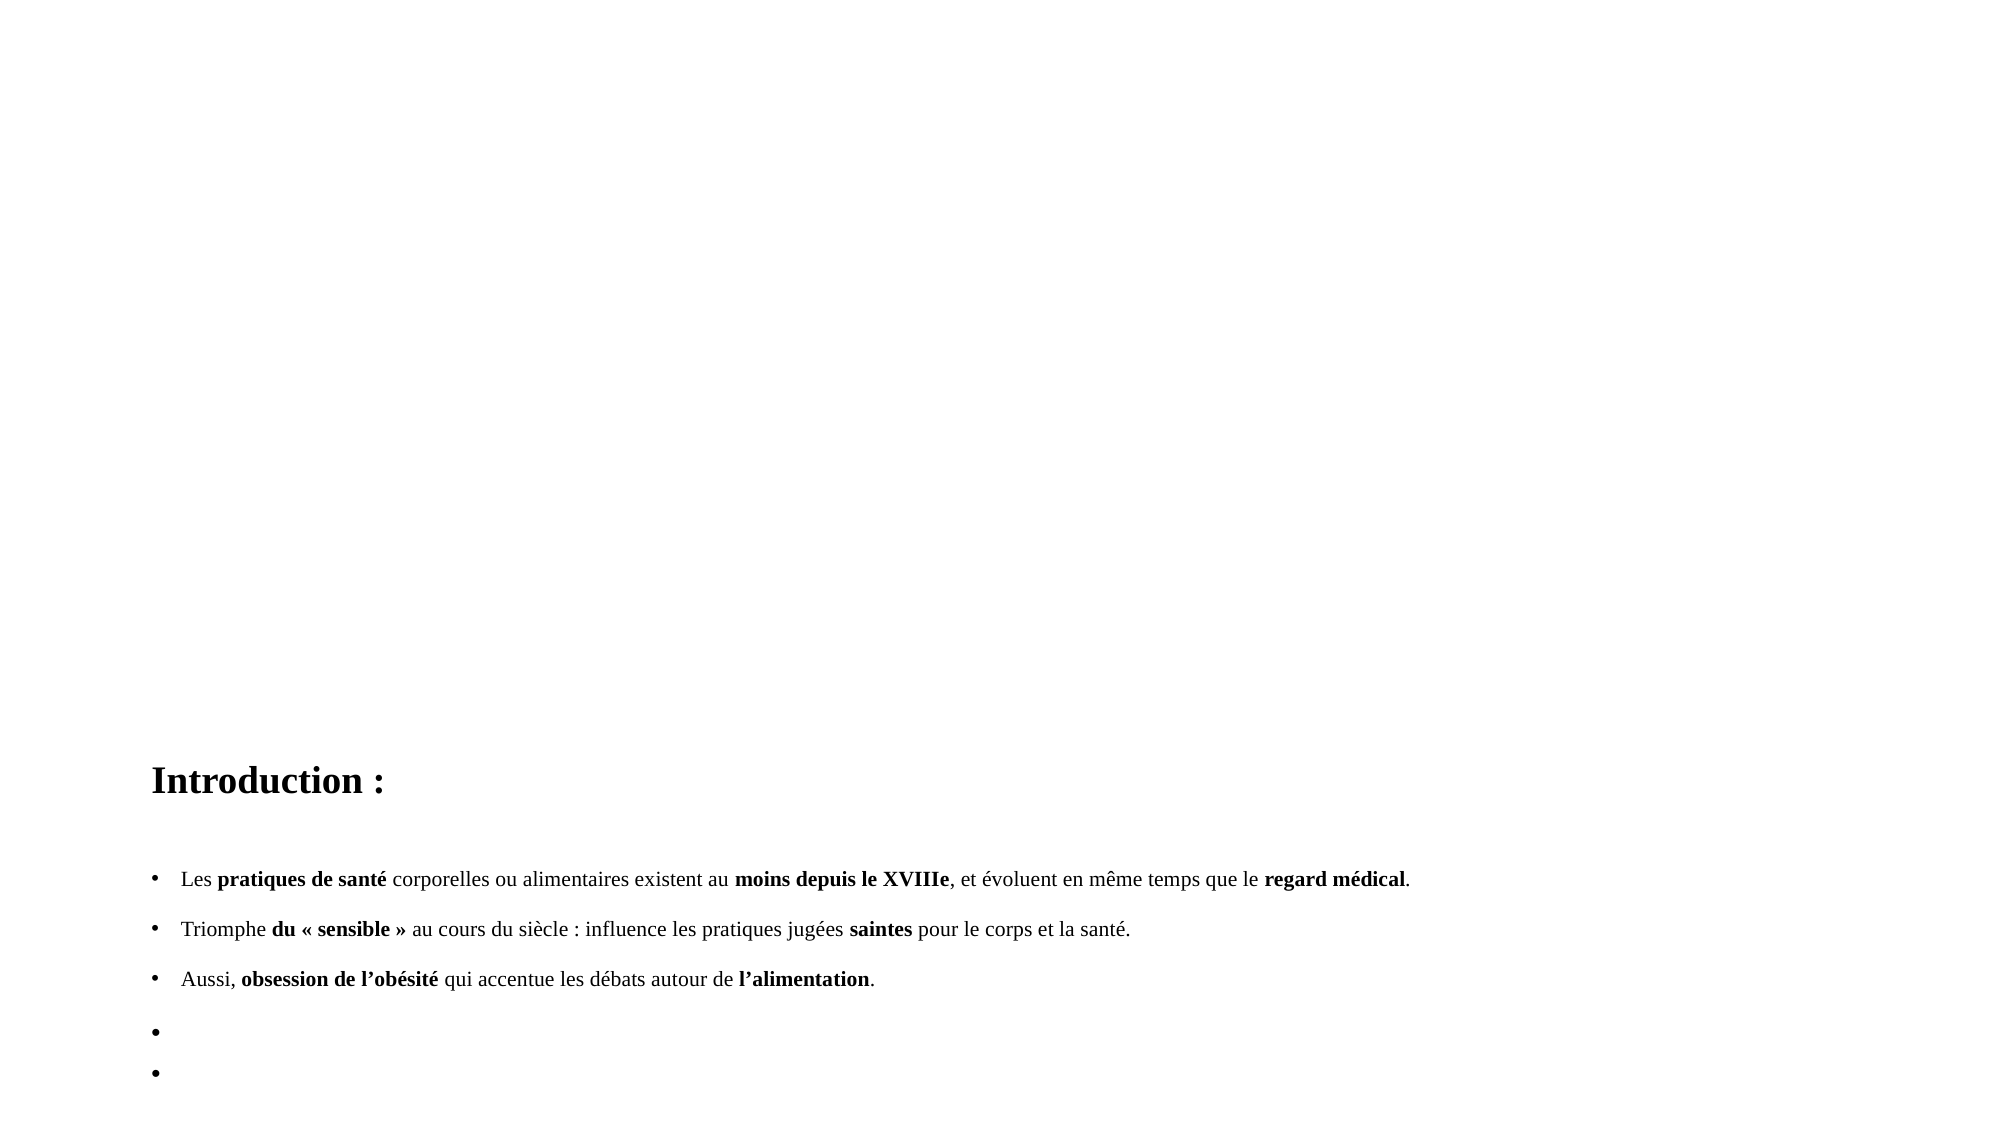

# Introduction :
Les pratiques de santé corporelles ou alimentaires existent au moins depuis le XVIIIe, et évoluent en même temps que le regard médical.
Triomphe du « sensible » au cours du siècle : influence les pratiques jugées saintes pour le corps et la santé.
Aussi, obsession de l’obésité qui accentue les débats autour de l’alimentation.